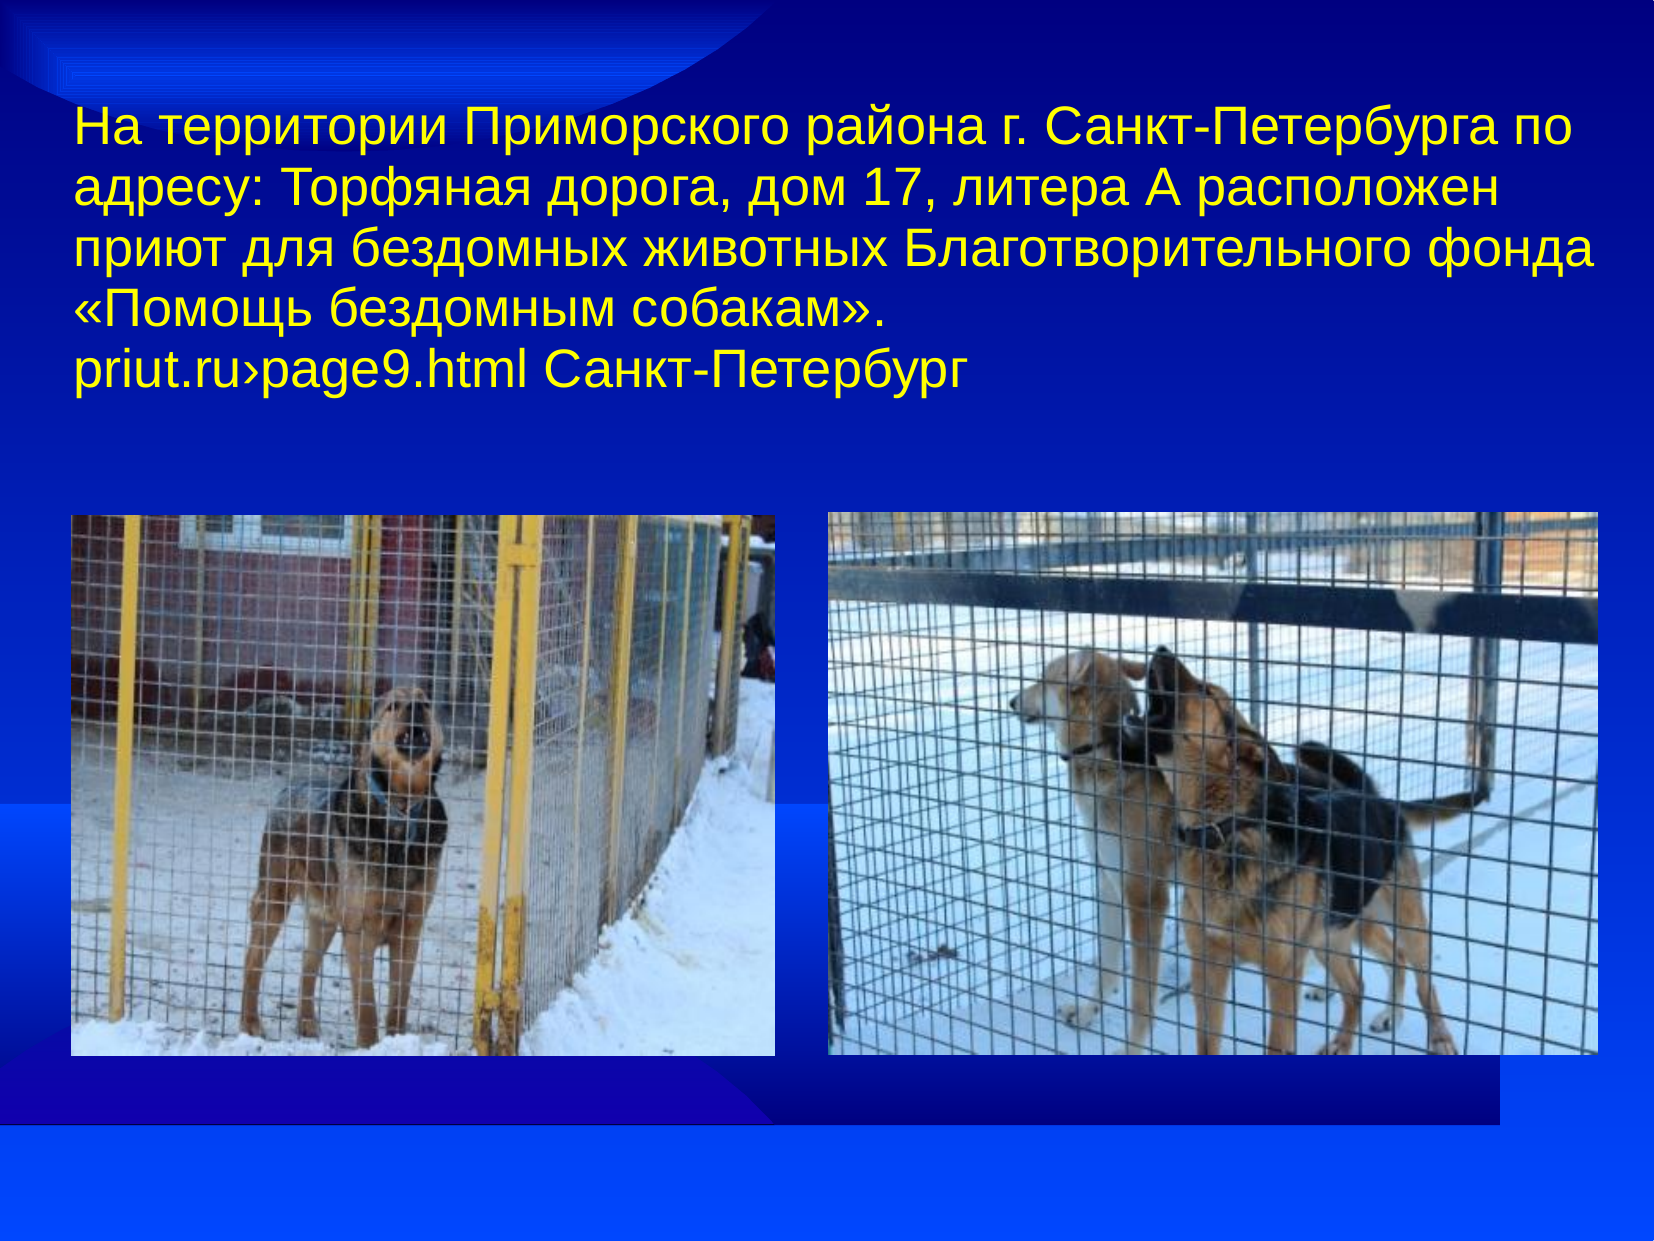

На территории Приморского района г. Санкт-Петербурга по адресу: Торфяная дорога, дом 17, литера А расположен приют для бездомных животных Благотворительного фонда «Помощь бездомным собакам».
priut.ru›page9.html Санкт-Петербург